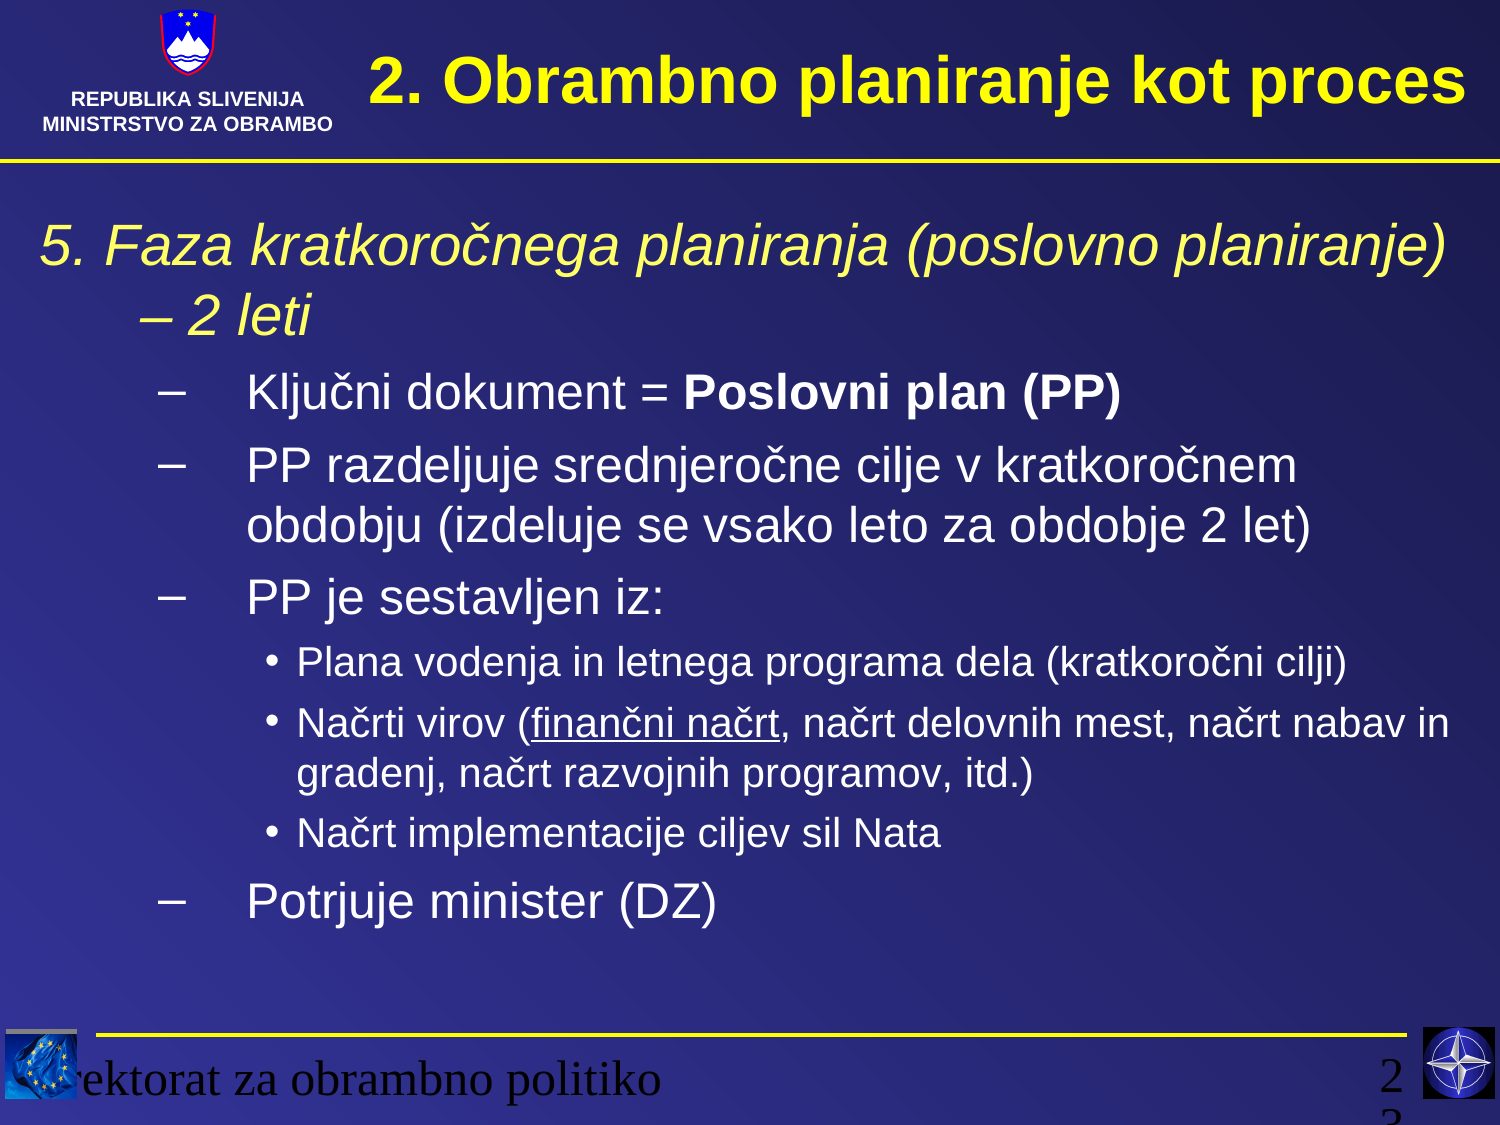

# 2. Obrambno planiranje kot proces
5. Faza kratkoročnega planiranja (poslovno planiranje) – 2 leti
Ključni dokument = Poslovni plan (PP)
PP razdeljuje srednjeročne cilje v kratkoročnem obdobju (izdeluje se vsako leto za obdobje 2 let)
PP je sestavljen iz:
Plana vodenja in letnega programa dela (kratkoročni cilji)
Načrti virov (finančni načrt, načrt delovnih mest, načrt nabav in gradenj, načrt razvojnih programov, itd.)
Načrt implementacije ciljev sil Nata
Potrjuje minister (DZ)
23
Direktorat za obrambno politiko